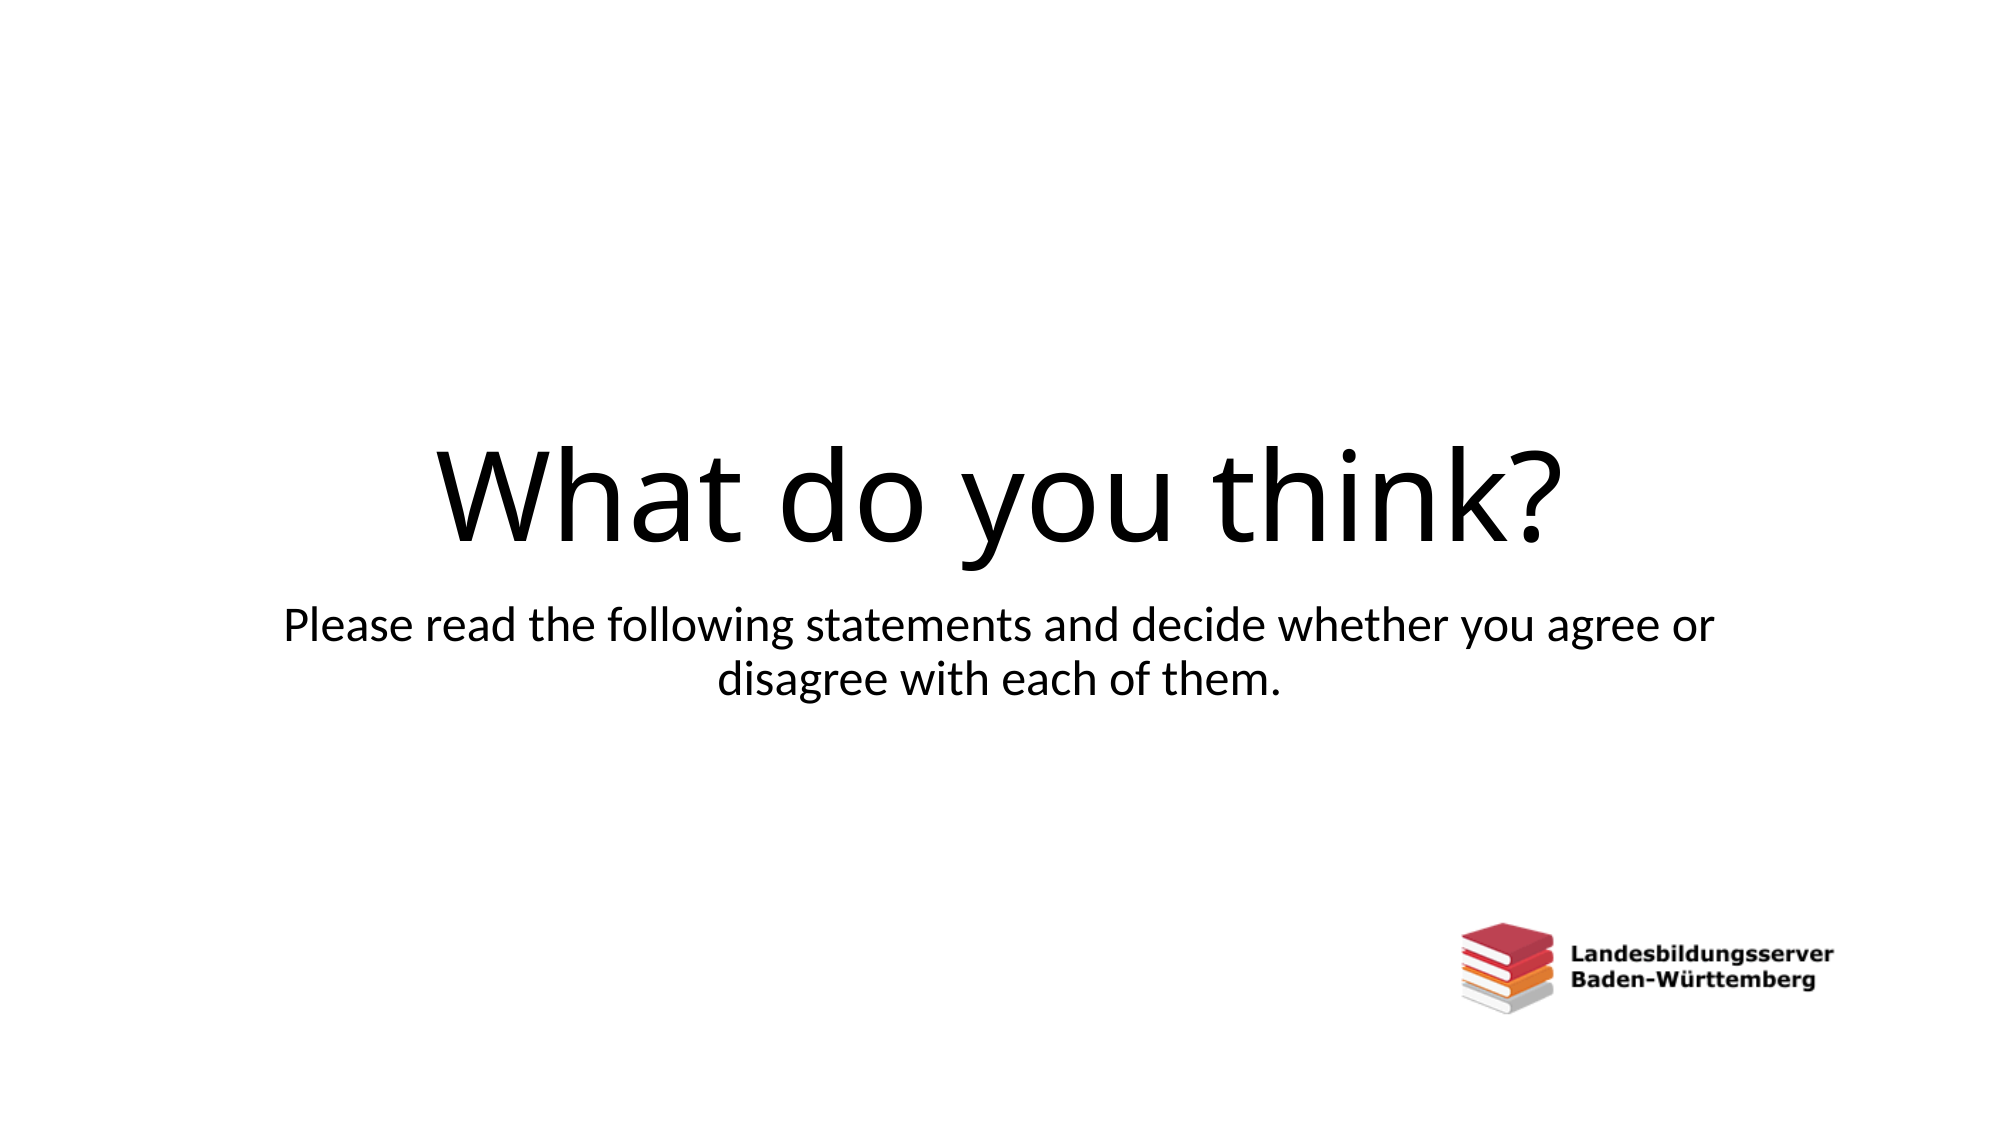

# What do you think?
Please read the following statements and decide whether you agree or disagree with each of them.